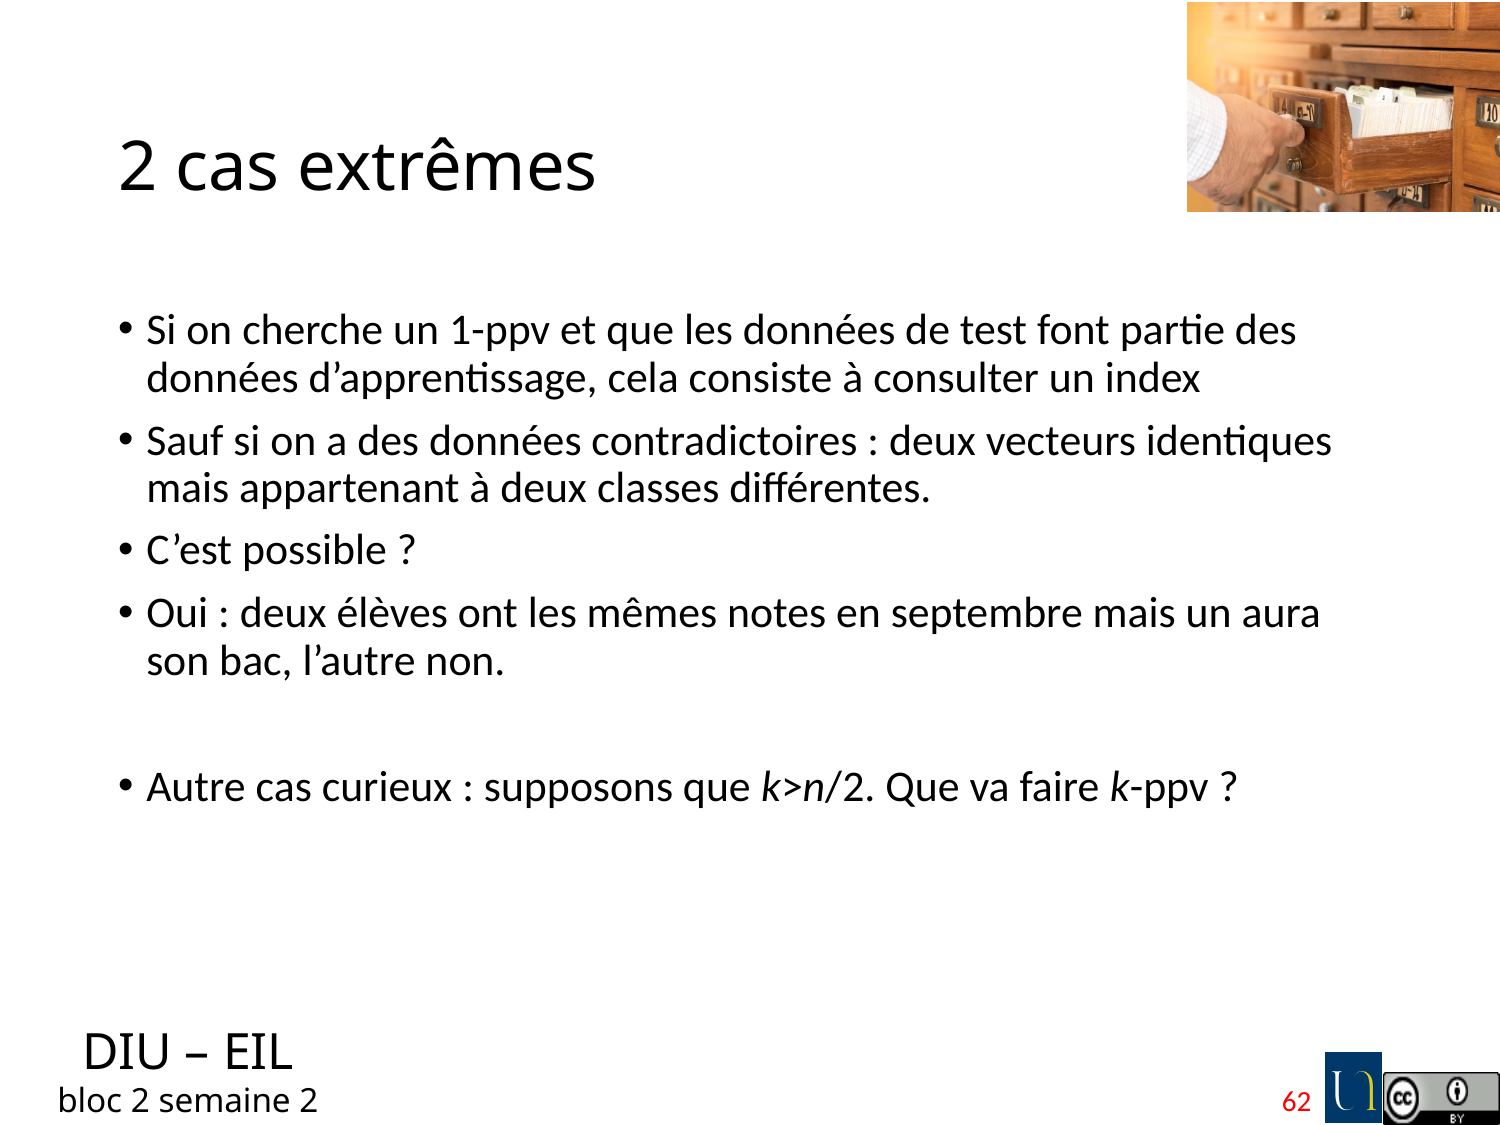

# 2 cas extrêmes
Si on cherche un 1-ppv et que les données de test font partie des données d’apprentissage, cela consiste à consulter un index
Sauf si on a des données contradictoires : deux vecteurs identiques mais appartenant à deux classes différentes.
C’est possible ?
Oui : deux élèves ont les mêmes notes en septembre mais un aura son bac, l’autre non.
Autre cas curieux : supposons que k>n/2. Que va faire k-ppv ?